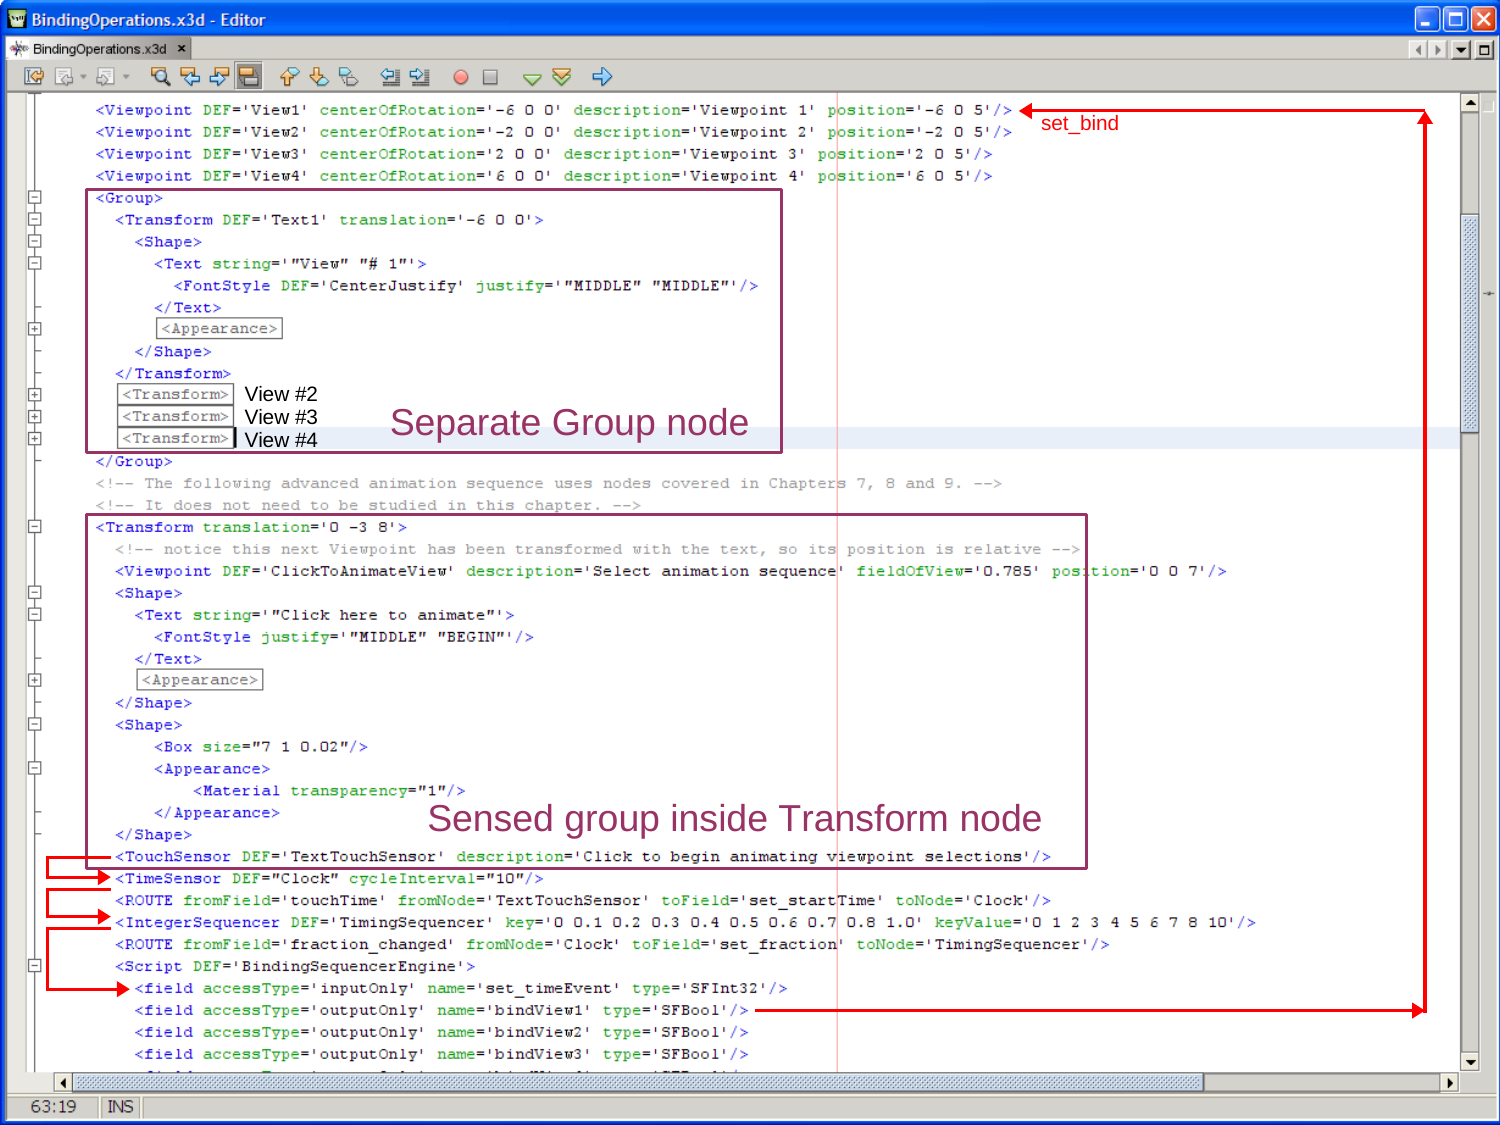

# Chapter 4, BindOperations.x3d
set_bind
View #2
Separate Group node
View #3
View #4
Sensed group inside Transform node